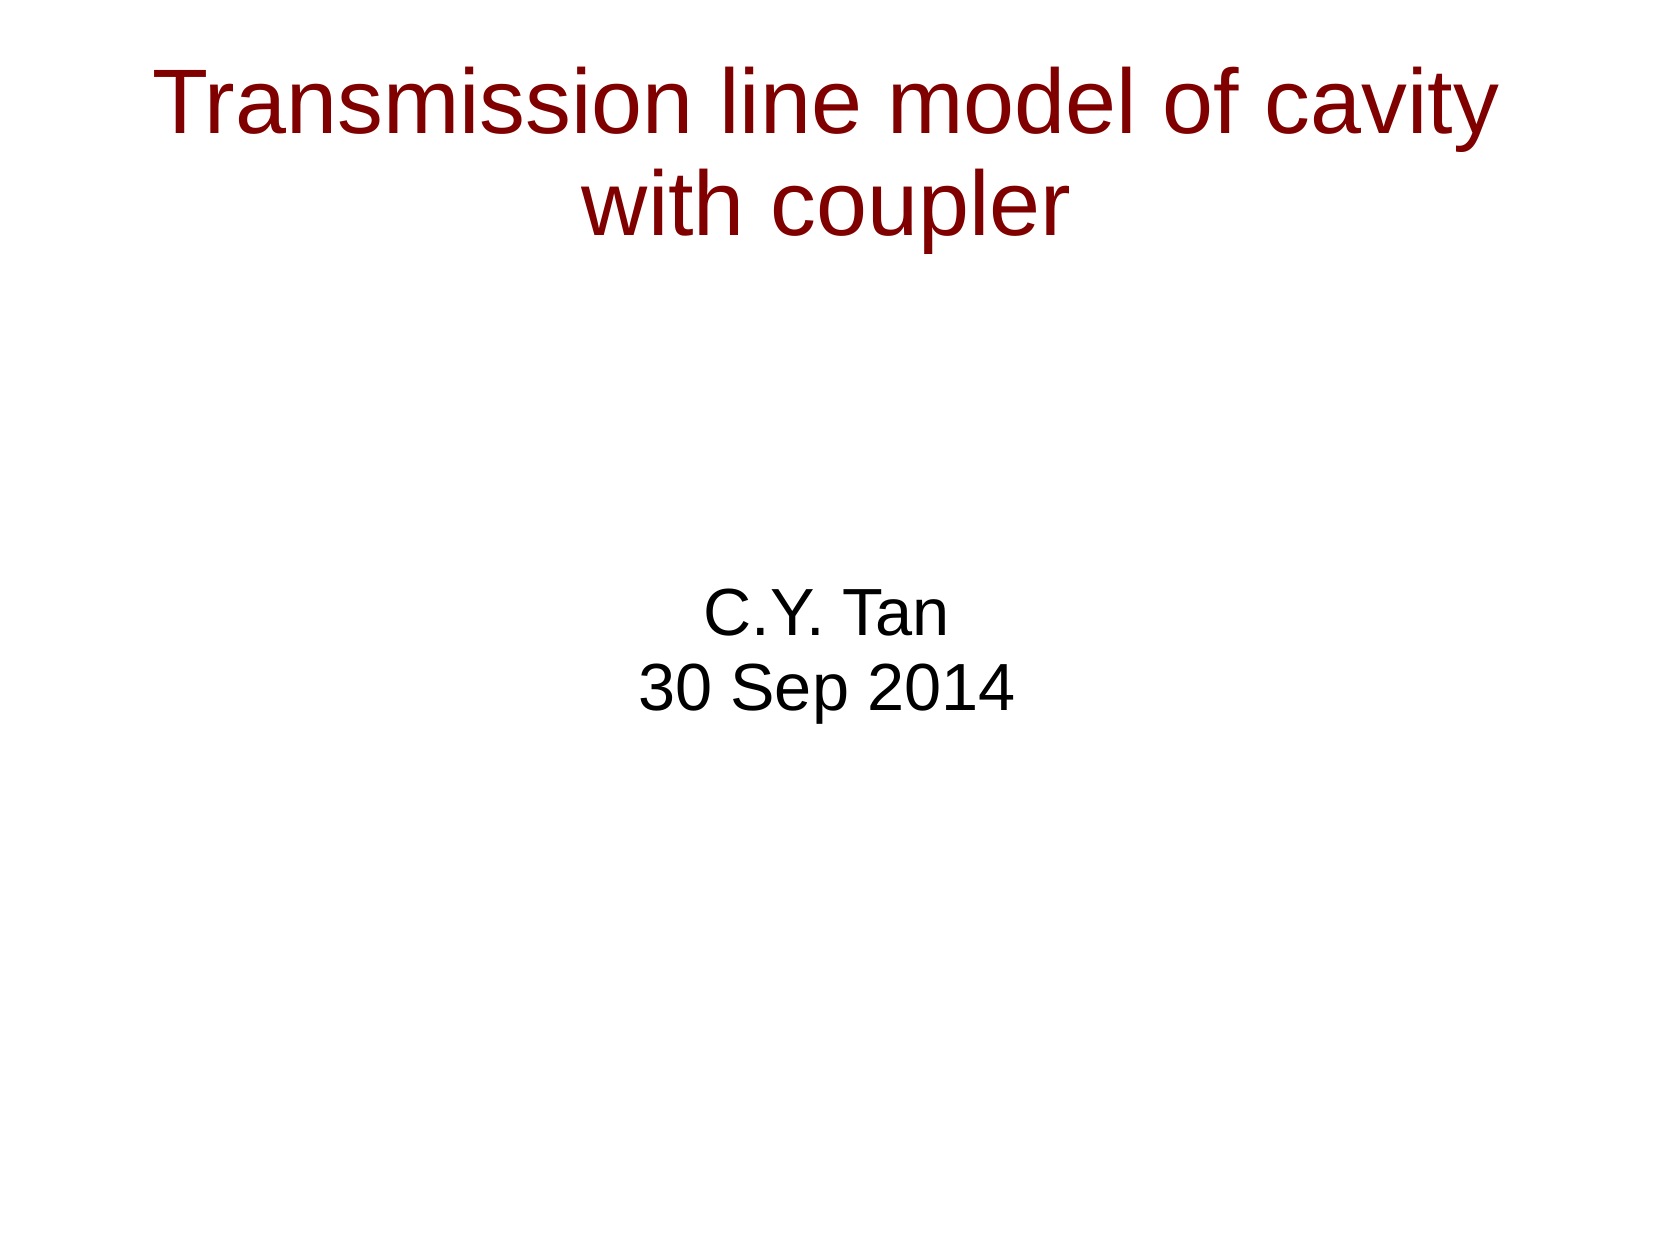

# Transmission line model of cavity with coupler
C.Y. Tan
30 Sep 2014